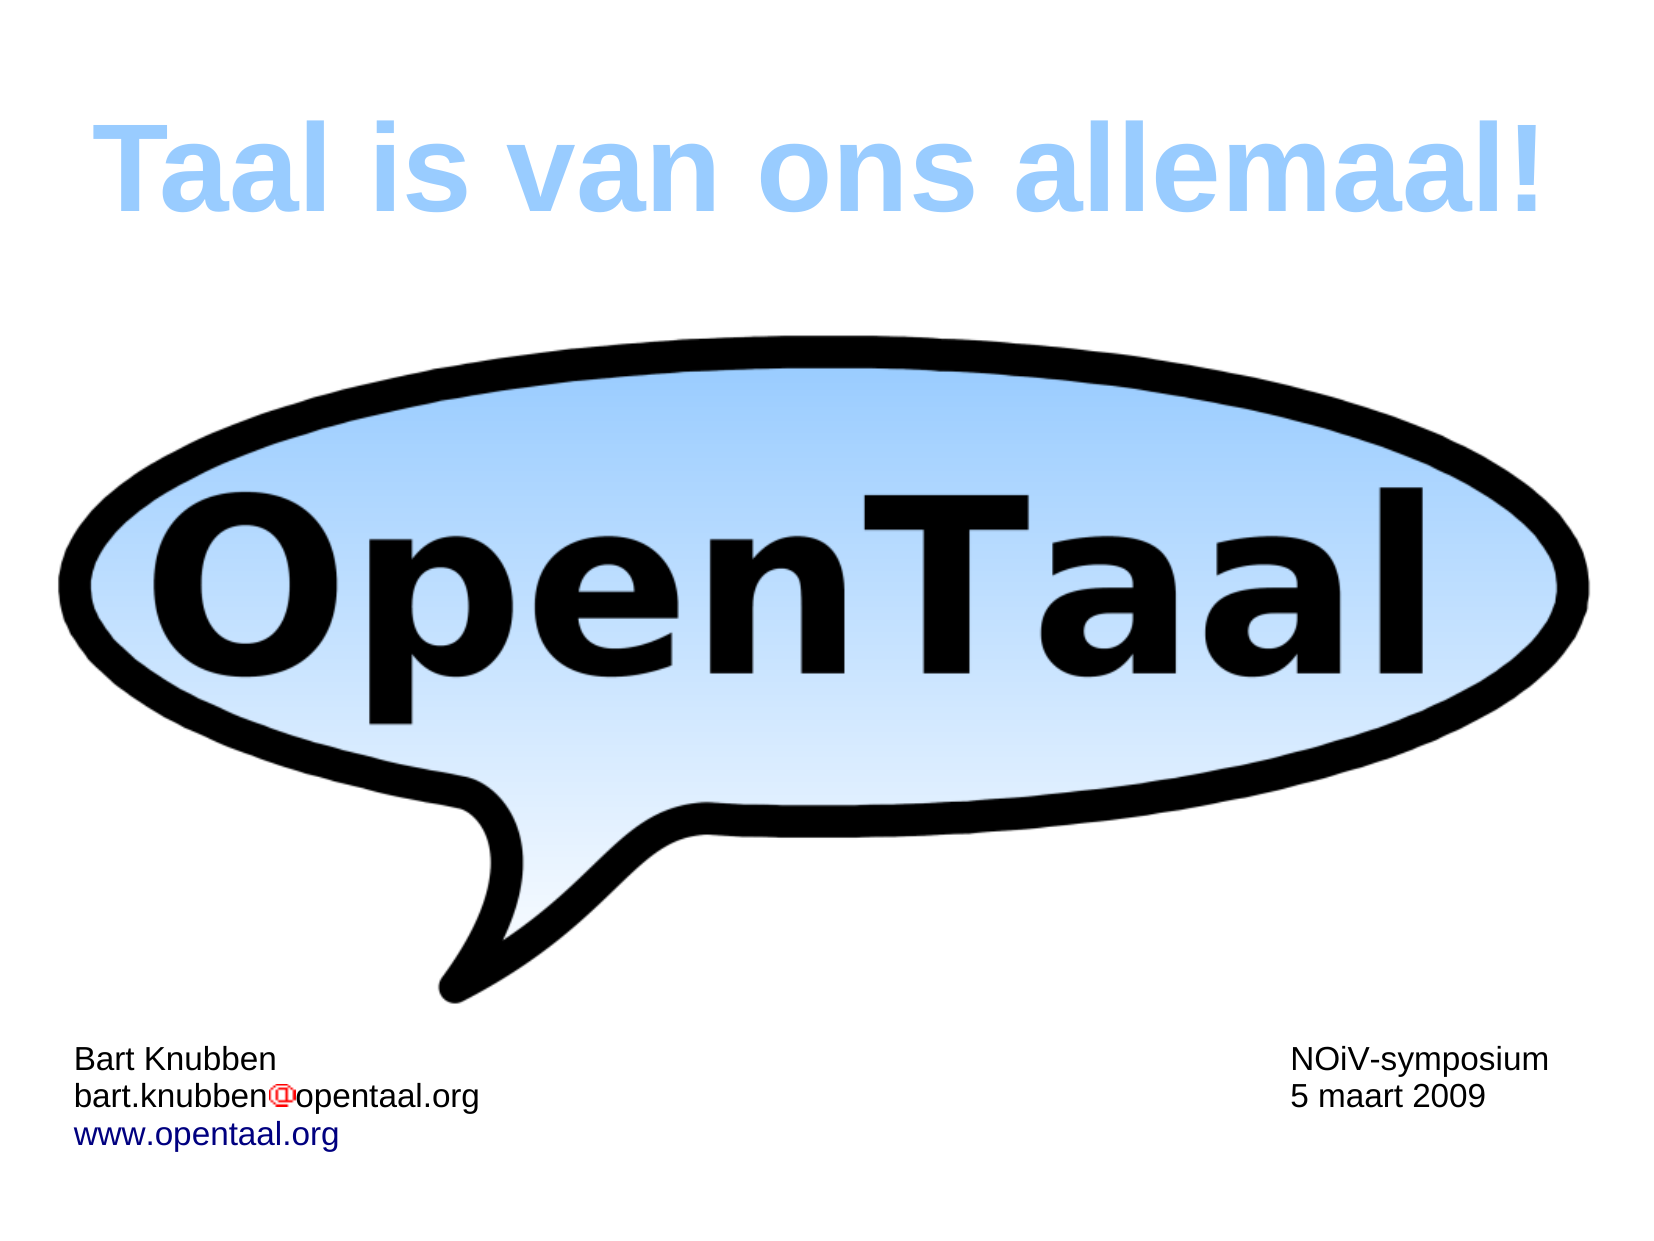

# Taal is van ons allemaal!
Bart Knubben
bart.knubben opentaal.org
www.opentaal.org
NOiV-symposium
5 maart 2009